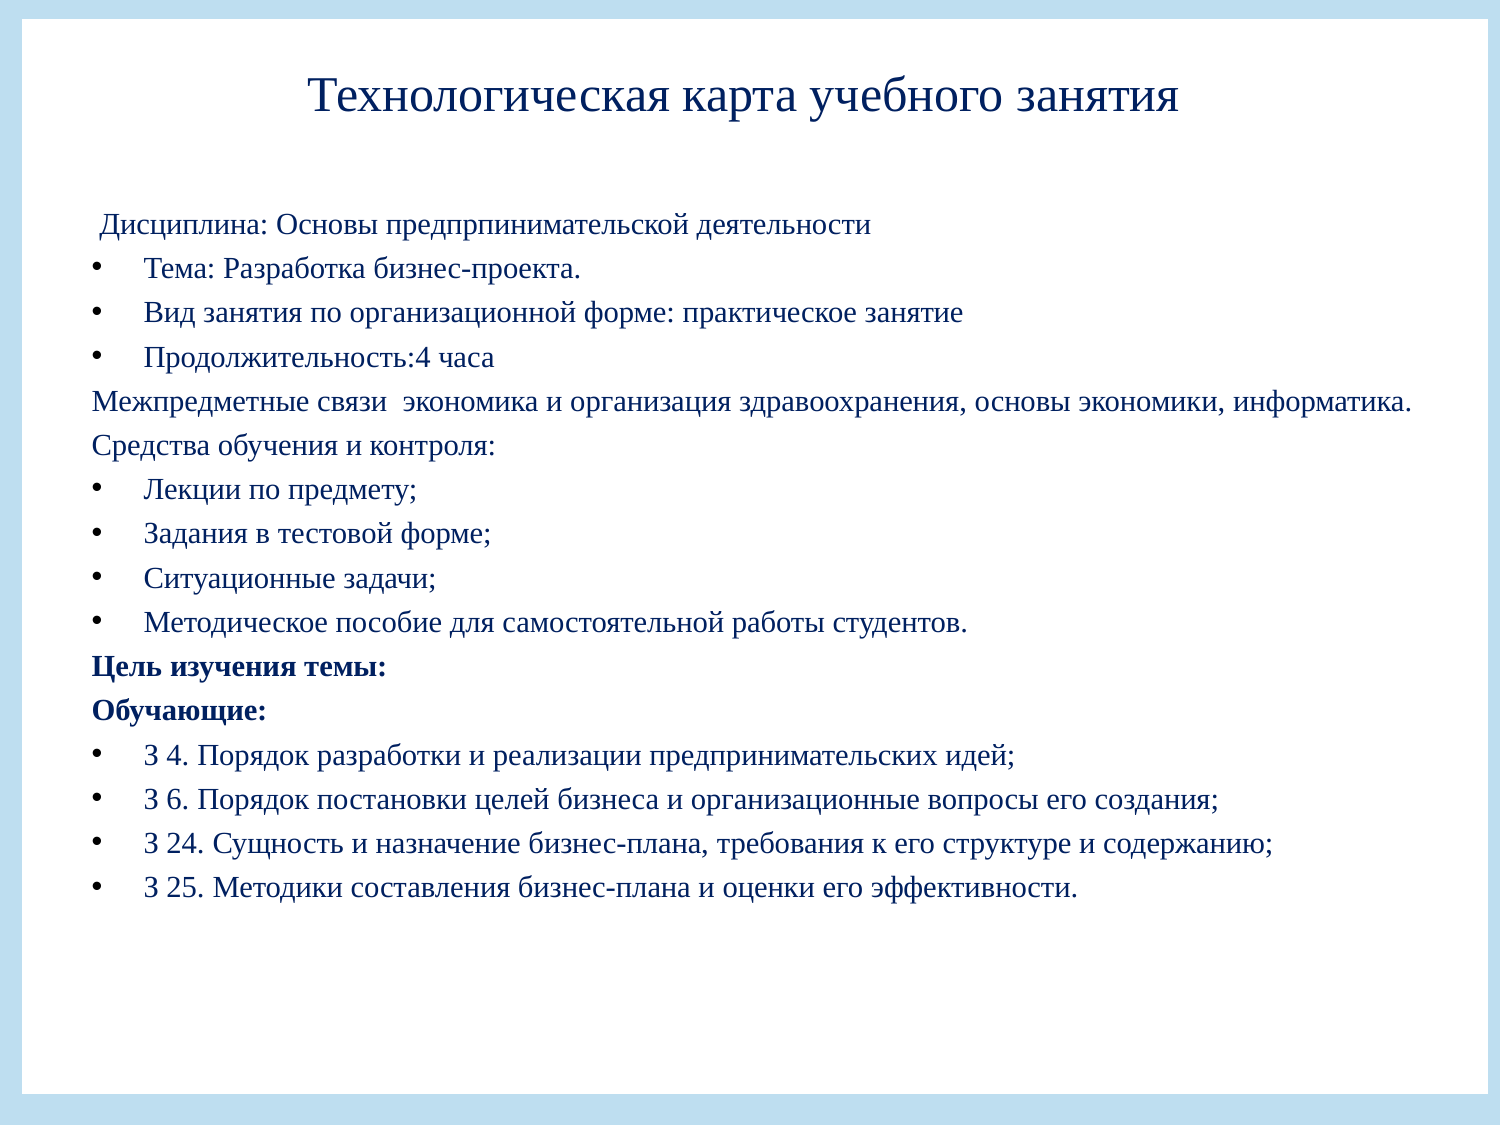

# Технологическая карта учебного занятия
 Дисциплина: Основы предпрпинимательской деятельности
Тема: Разработка бизнес-проекта.
Вид занятия по организационной форме: практическое занятие
Продолжительность:4 часа
Межпредметные связи экономика и организация здравоохранения, основы экономики, информатика.
Средства обучения и контроля:
Лекции по предмету;
Задания в тестовой форме;
Ситуационные задачи;
Методическое пособие для самостоятельной работы студентов.
Цель изучения темы:
Обучающие:
З 4. Порядок разработки и реализации предпринимательских идей;
З 6. Порядок постановки целей бизнеса и организационные вопросы его создания;
З 24. Сущность и назначение бизнес-плана, требования к его структуре и содержанию;
З 25. Методики составления бизнес-плана и оценки его эффективности.